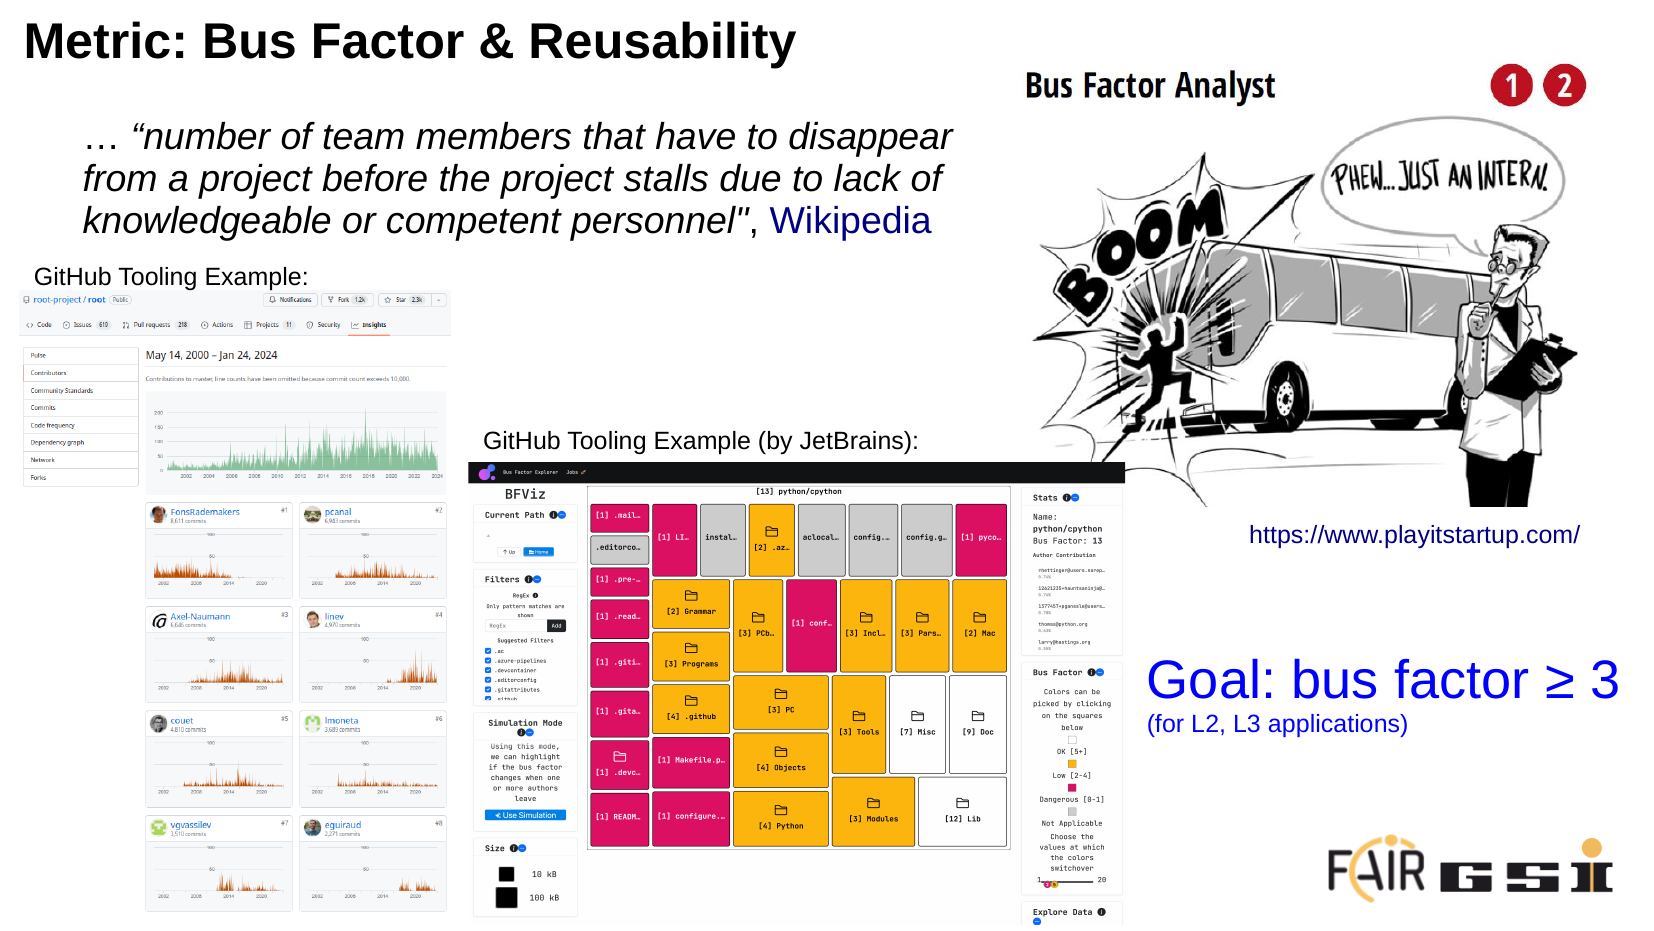

# Metric: Bus Factor & Reusability
… “number of team members that have to disappear from a project before the project stalls due to lack of knowledgeable or competent personnel", Wikipedia
GitHub Tooling Example:
GitHub Tooling Example (by JetBrains):
https://www.playitstartup.com/
Goal: bus factor ≥ 3
(for L2, L3 applications)